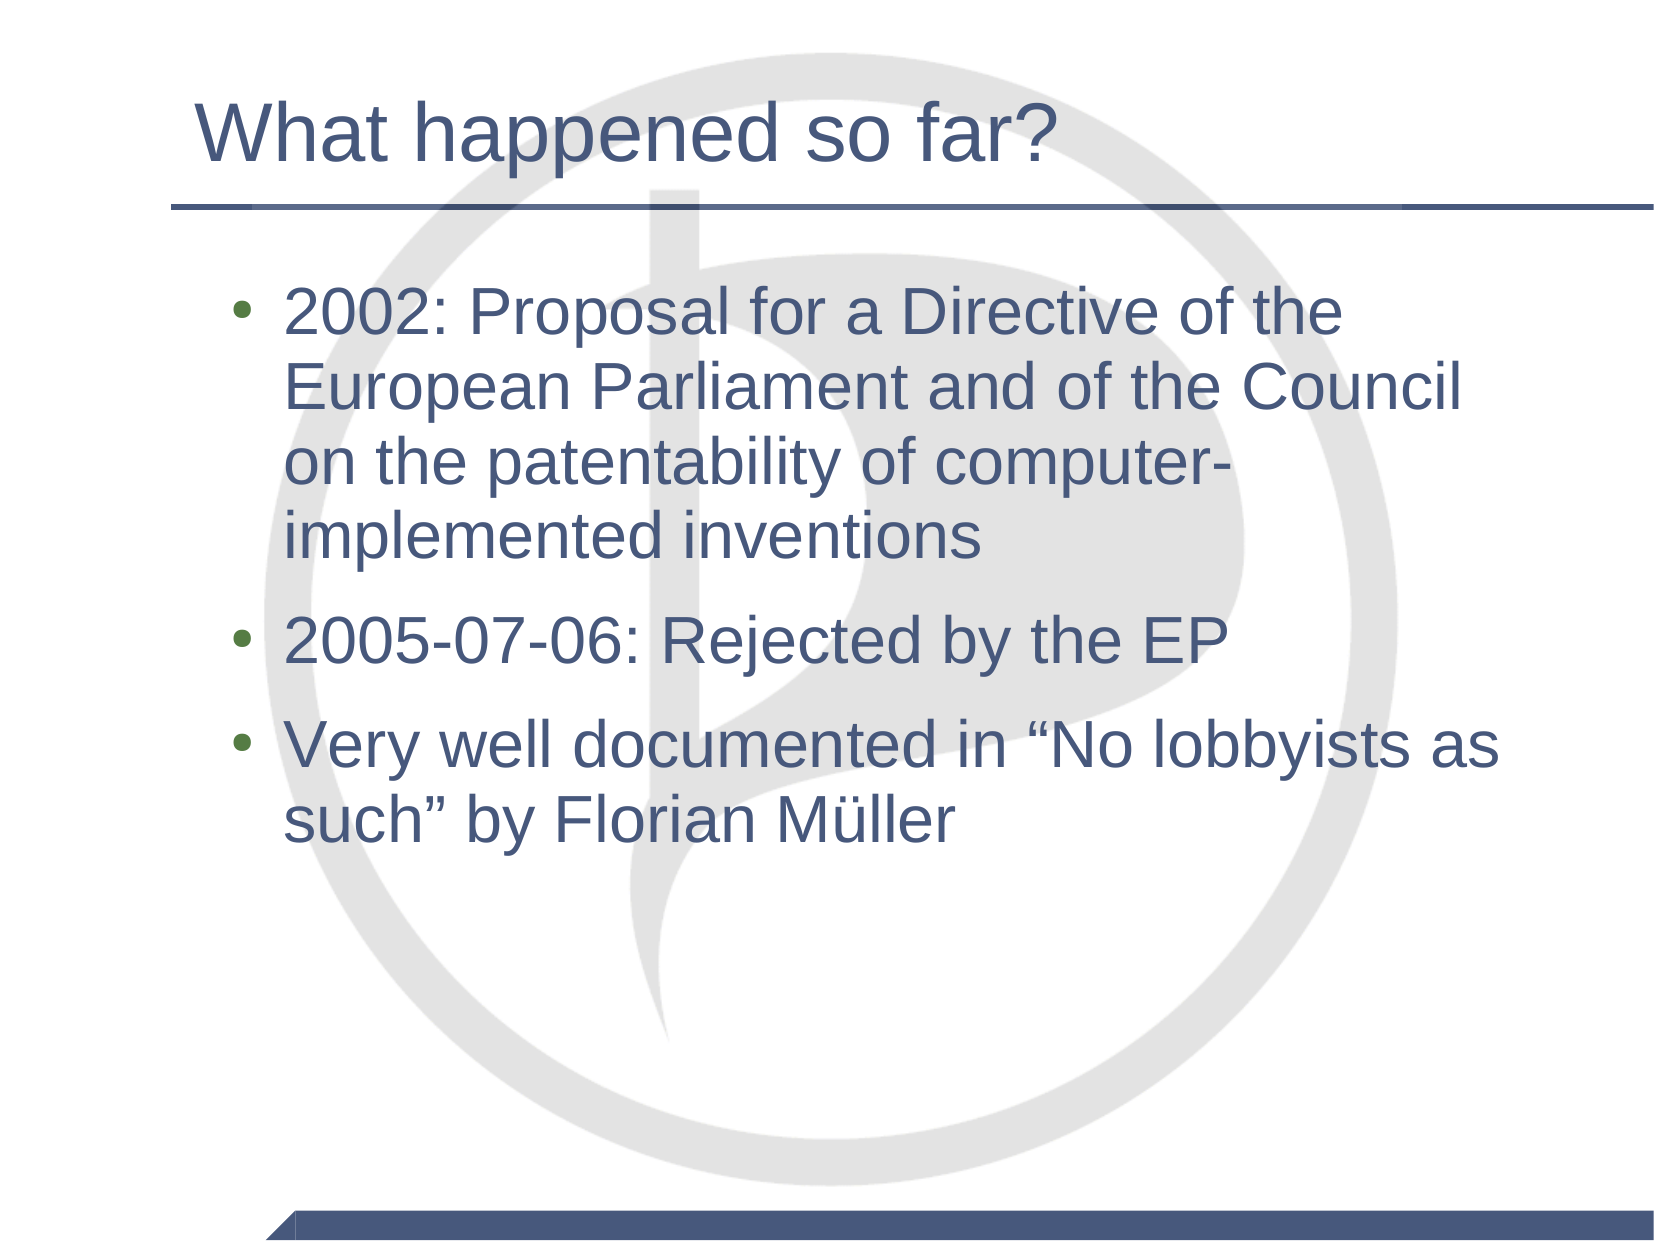

# What happened so far?
2002: Proposal for a Directive of the European Parliament and of the Council on the patentability of computer-implemented inventions
2005-07-06: Rejected by the EP
Very well documented in “No lobbyists as such” by Florian Müller